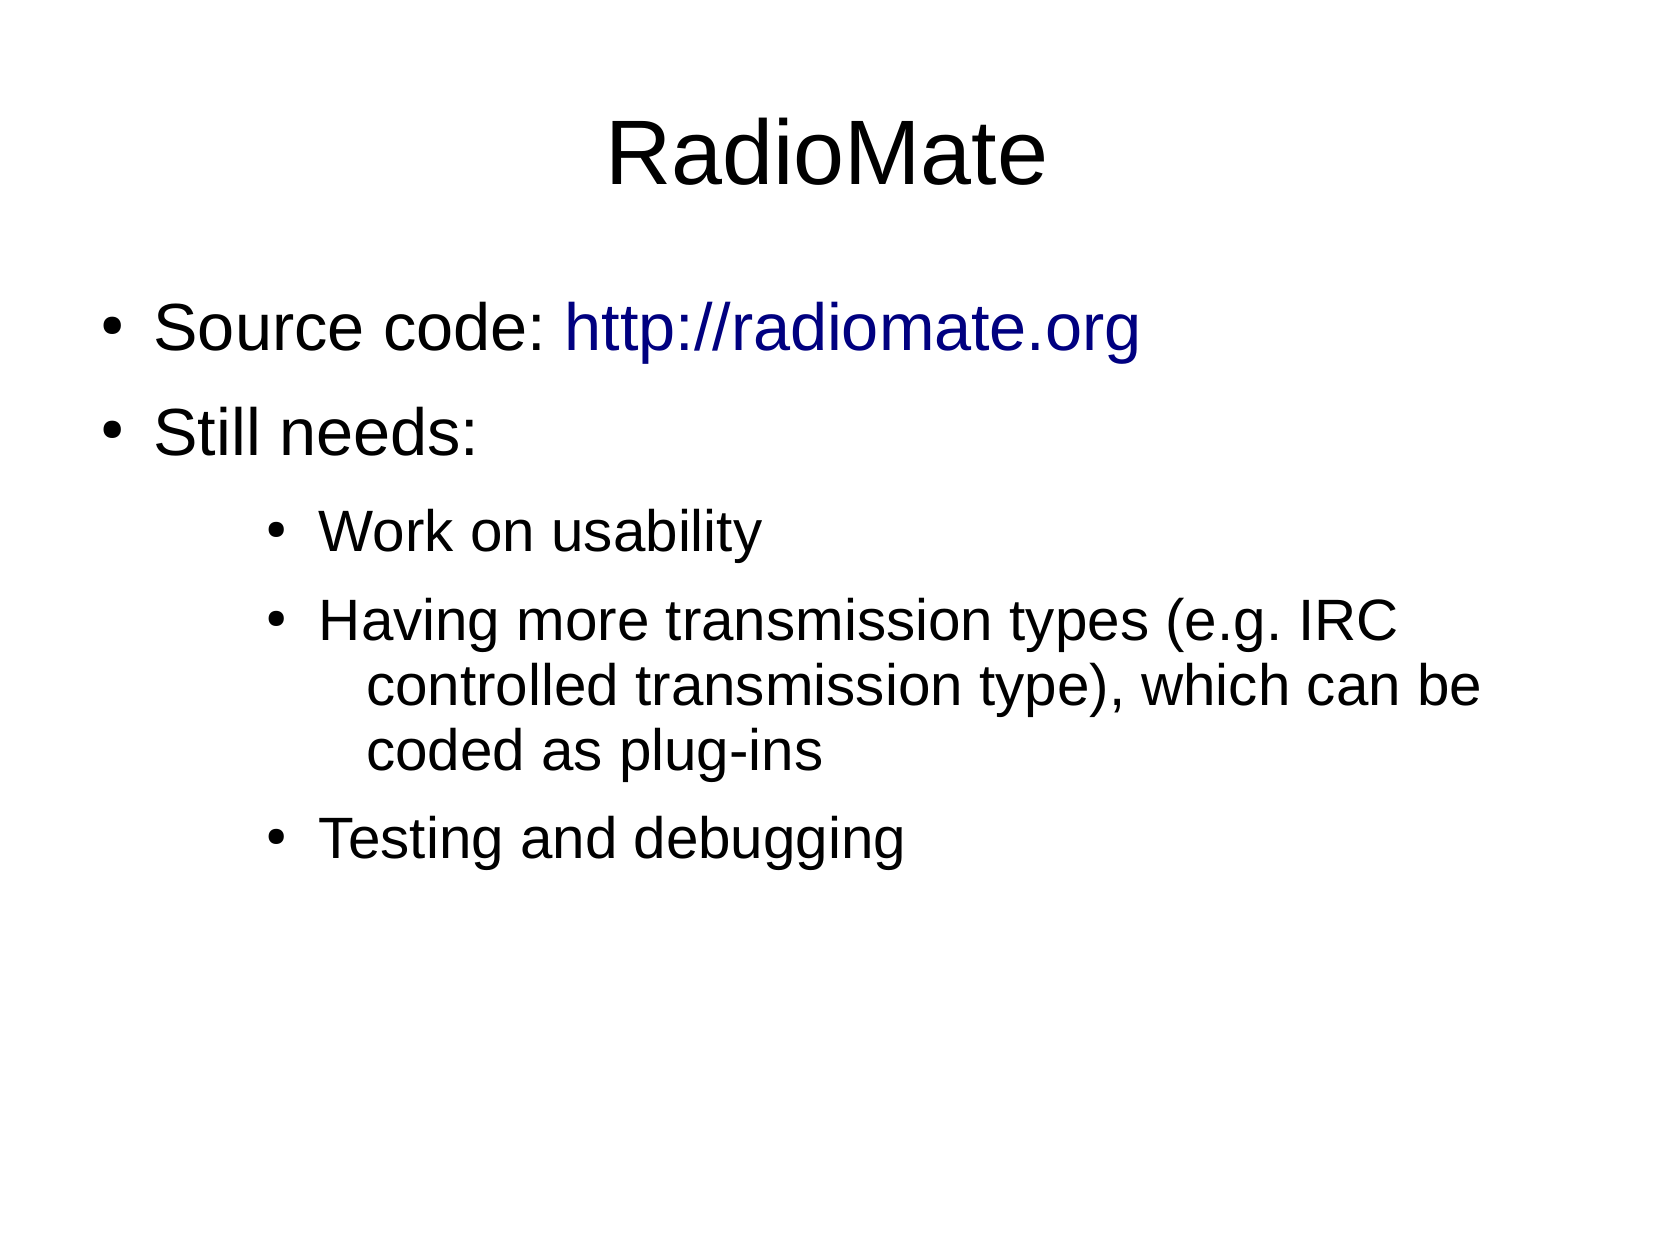

# RadioMate
Source code: http://radiomate.org
Still needs:
Work on usability
Having more transmission types (e.g. IRC controlled transmission type), which can be coded as plug-ins
Testing and debugging